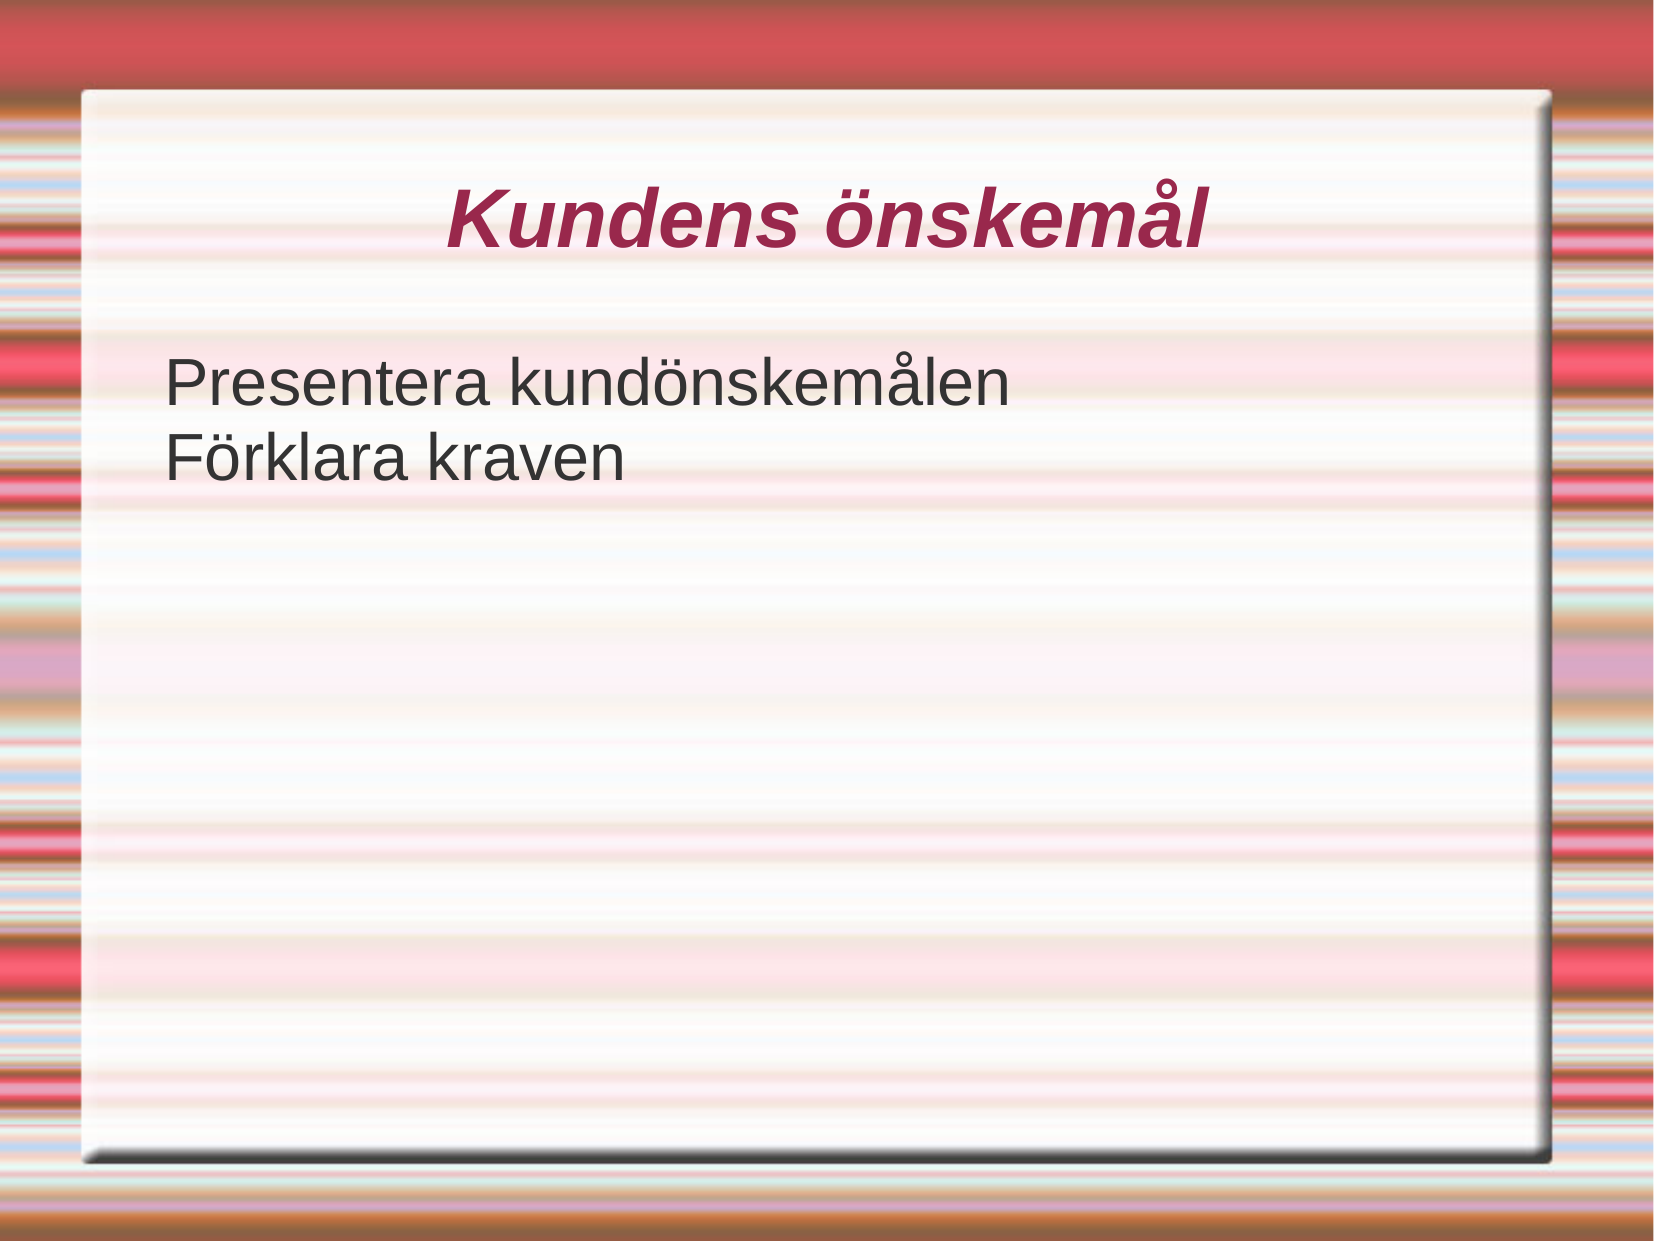

# Kundens önskemål
Presentera kundönskemålen
Förklara kraven